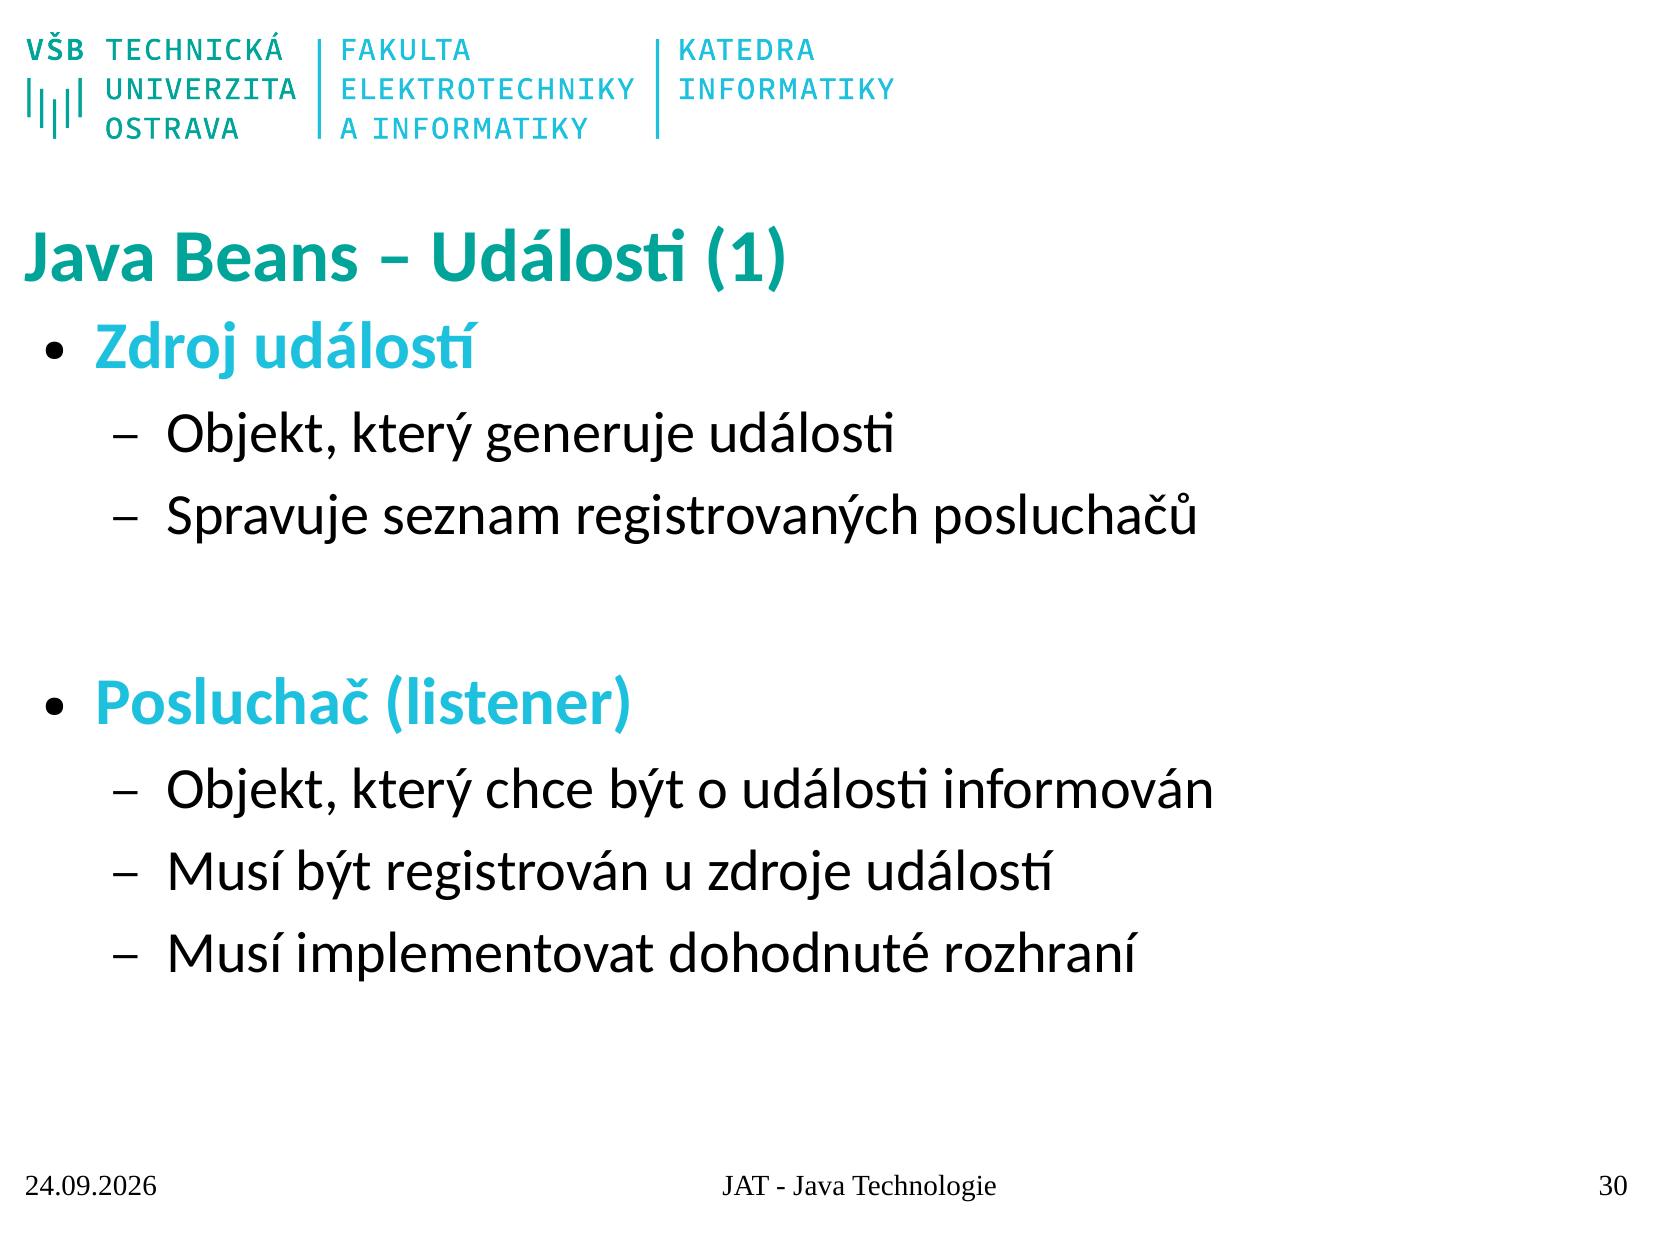

Java Beans – Události (1)
# Zdroj událostí
Objekt, který generuje události
Spravuje seznam registrovaných posluchačů
Posluchač (listener)
Objekt, který chce být o události informován
Musí být registrován u zdroje událostí
Musí implementovat dohodnuté rozhraní
JAT - Java Technologie
30